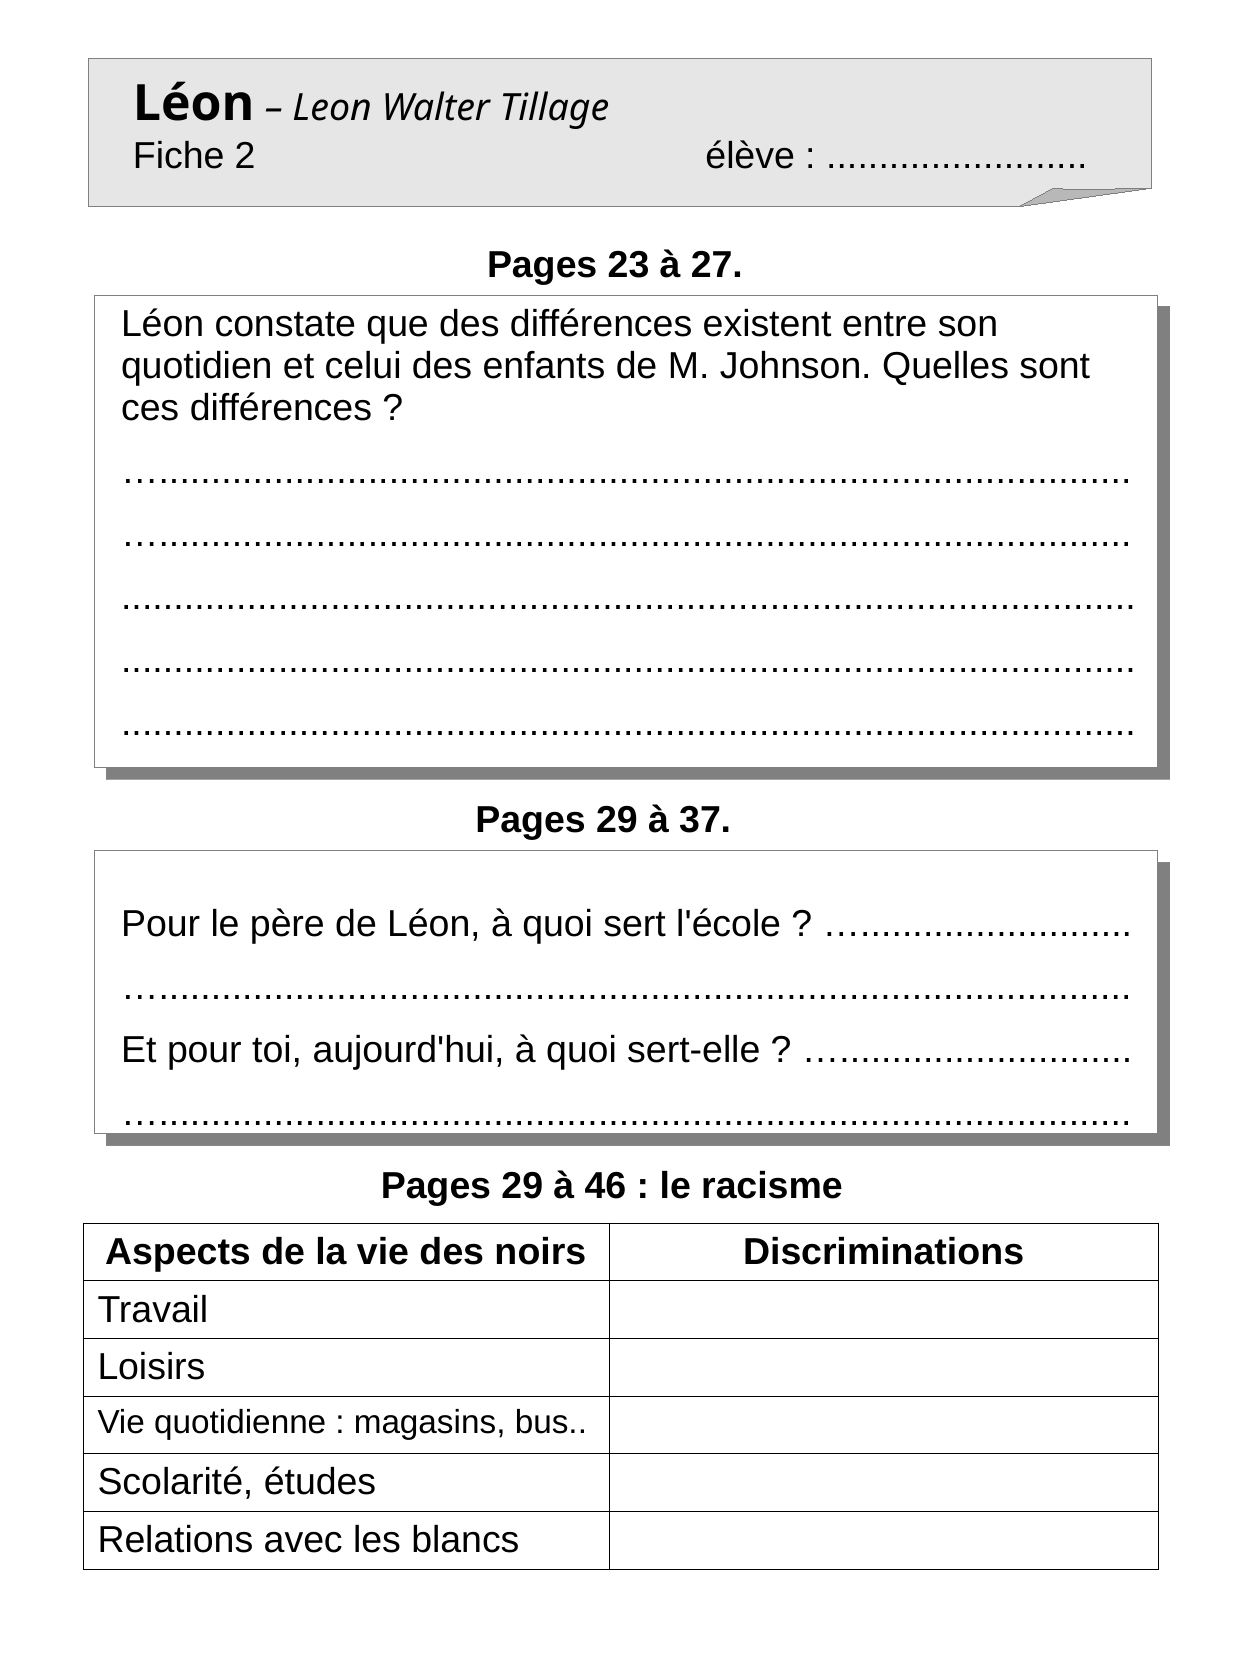

Léon – Leon Walter Tillage
Fiche 2 élève : .........................
Pages 23 à 27.
Léon constate que des différences existent entre son quotidien et celui des enfants de M. Johnson. Quelles sont ces différences ?
….............................................................................................
…................................................................................................................................................................................................................................................................................................................................................................................................
Pages 29 à 37.
Pour le père de Léon, à quoi sert l'école ? …..........................
….............................................................................................
Et pour toi, aujourd'hui, à quoi sert-elle ? …............................
….............................................................................................
Pages 29 à 46 : le racisme
| Aspects de la vie des noirs | Discriminations |
| --- | --- |
| Travail | |
| Loisirs | |
| Vie quotidienne : magasins, bus.. | |
| Scolarité, études | |
| Relations avec les blancs | |